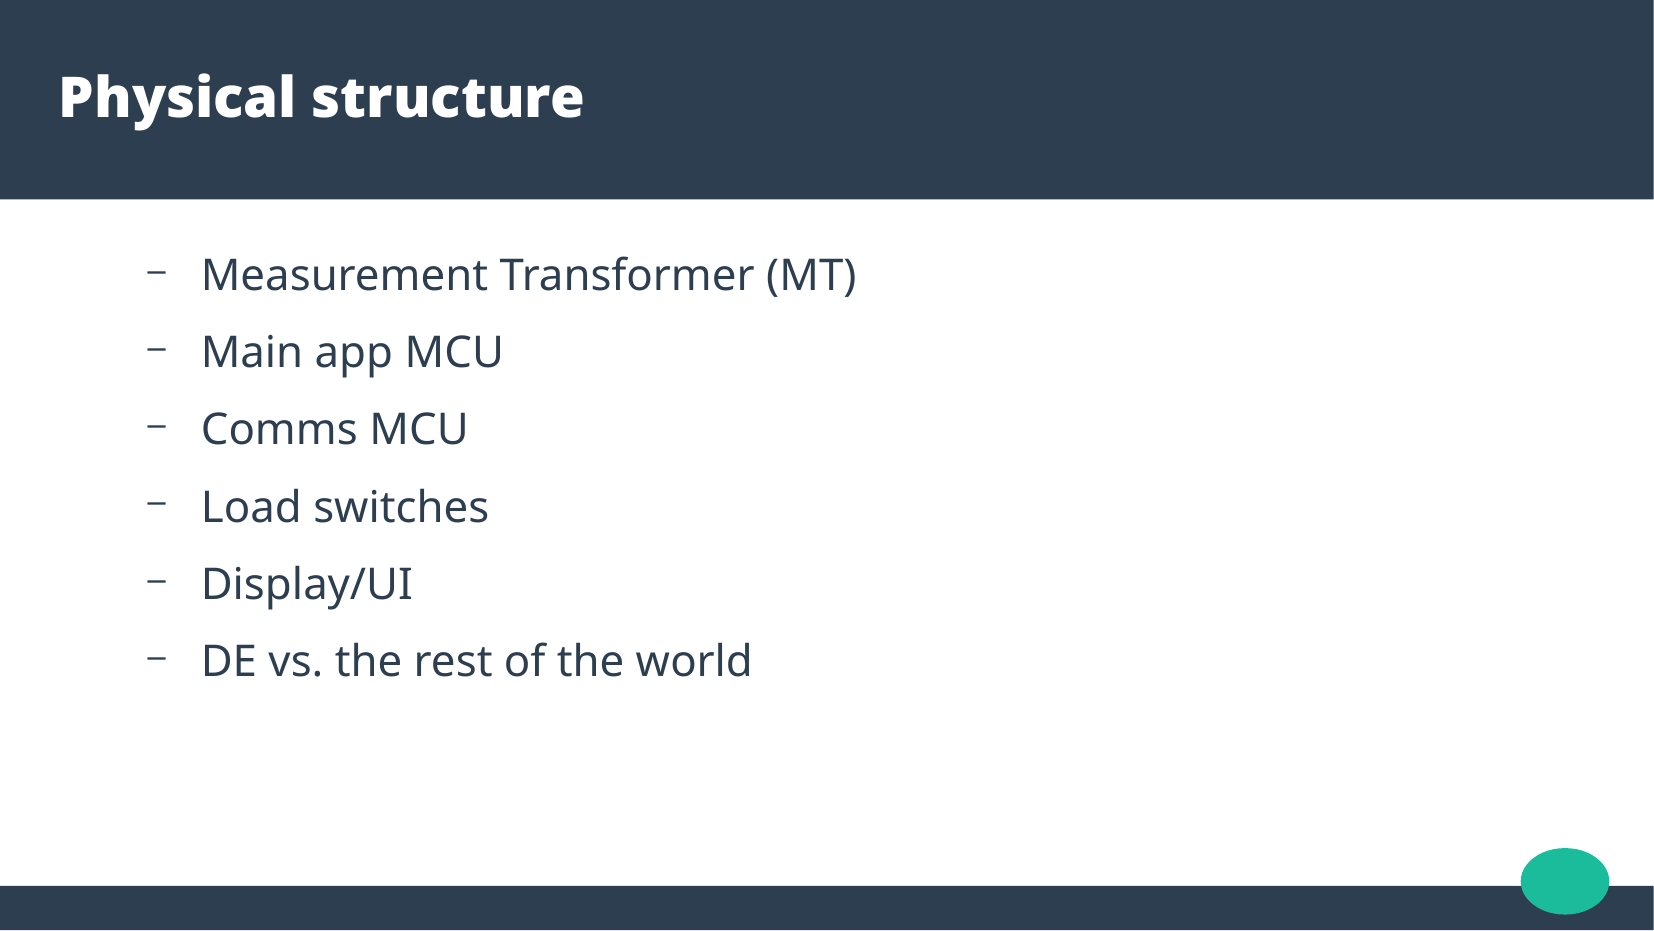

# Physical structure
Measurement Transformer (MT)
Main app MCU
Comms MCU
Load switches
Display/UI
DE vs. the rest of the world